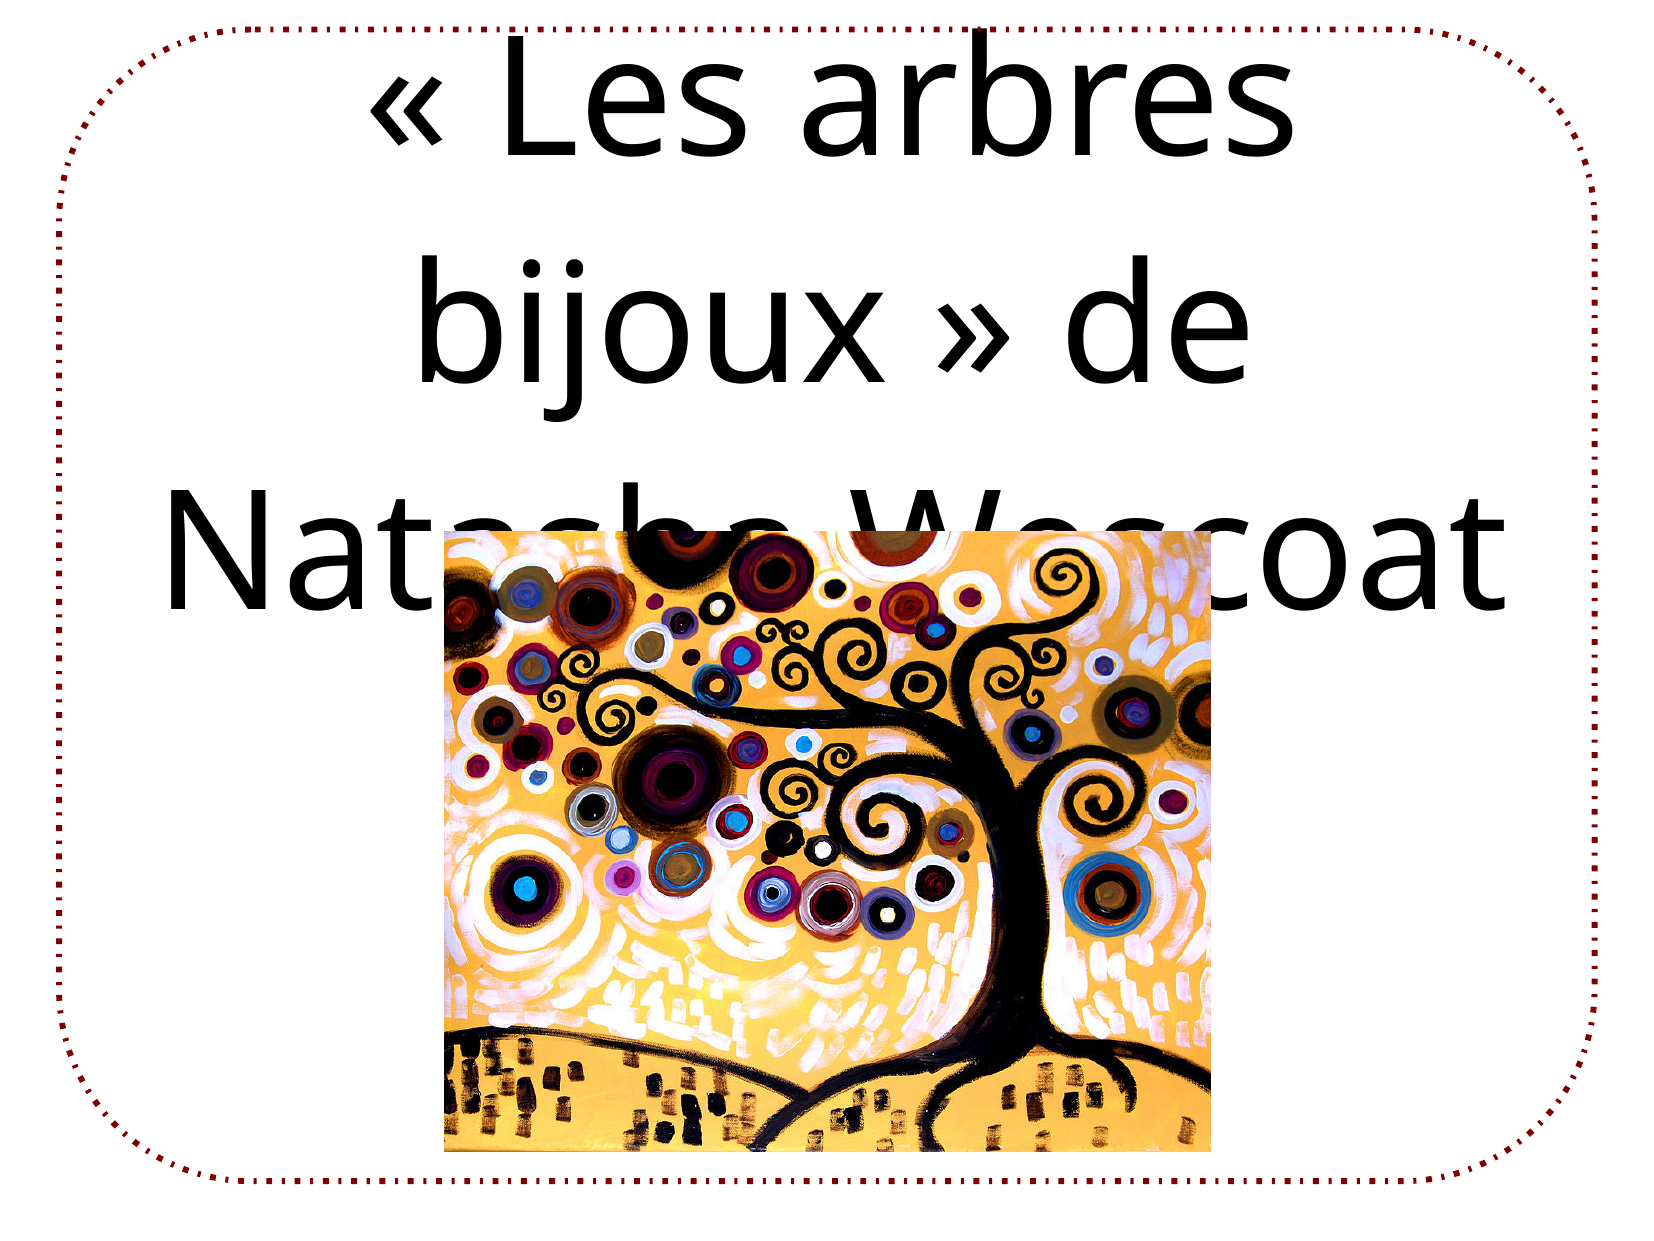

# « Les arbres bijoux » de Natasha Wescoat